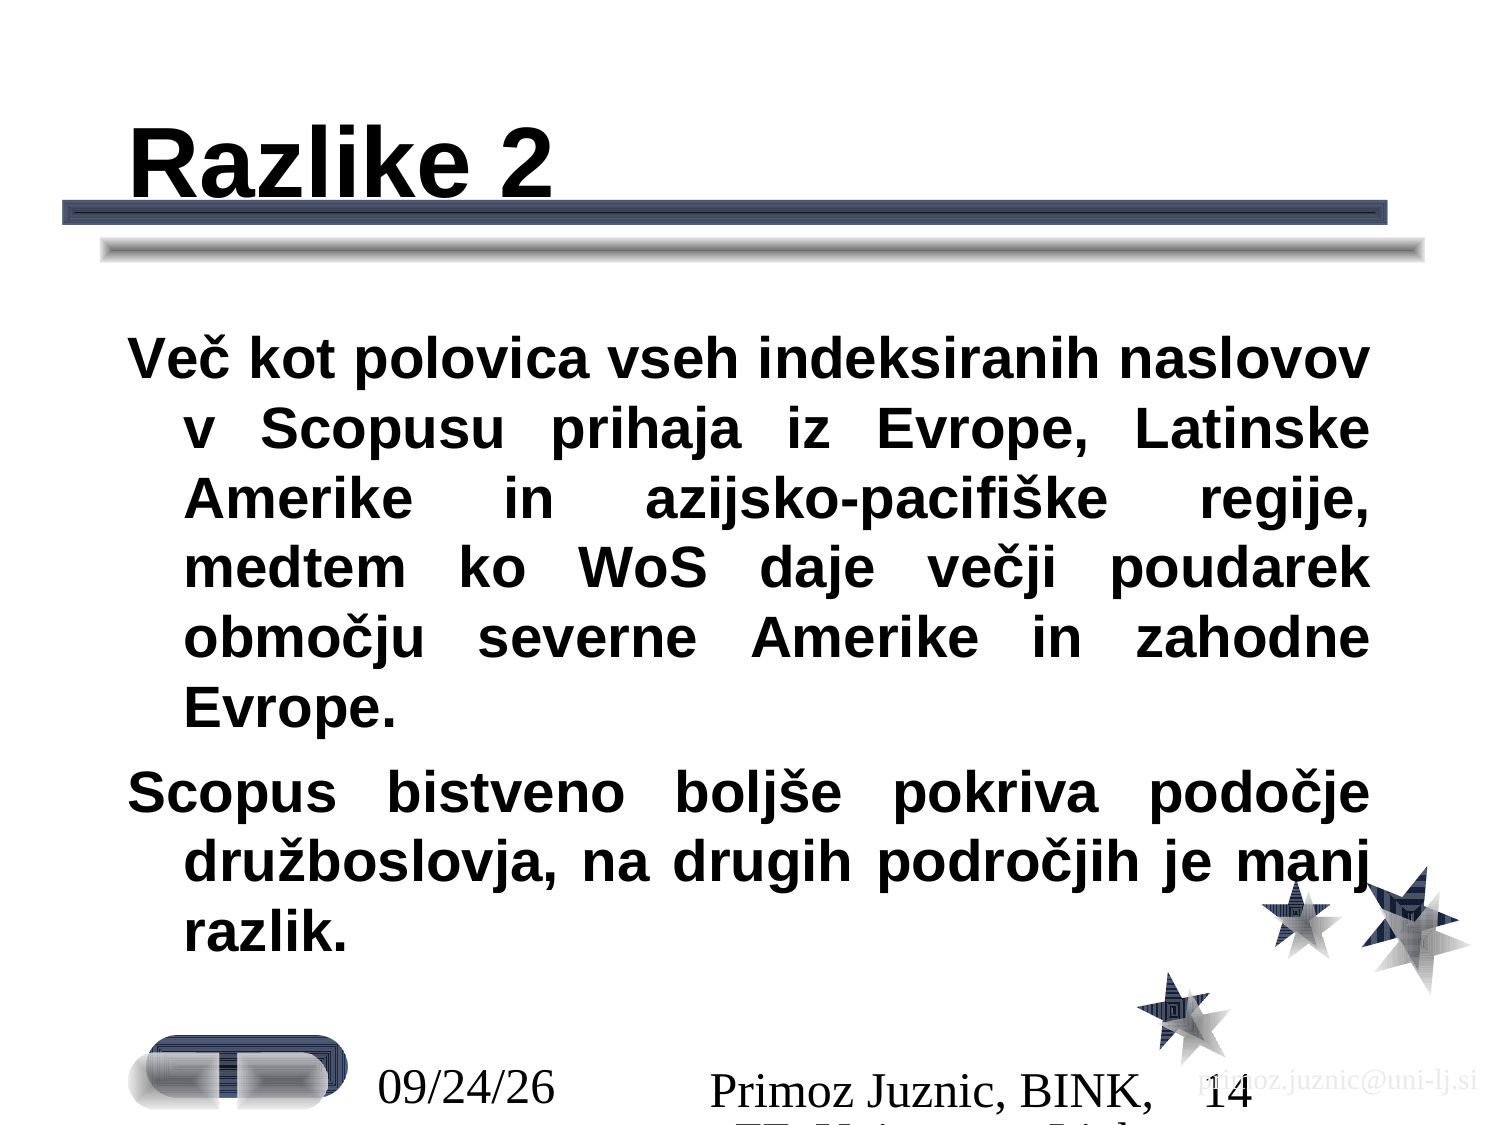

# Razlike 2
Več kot polovica vseh indeksiranih naslovov v Scopusu prihaja iz Evrope, Latinske Amerike in azijsko-pacifiške regije, medtem ko WoS daje večji poudarek območju severne Amerike in zahodne Evrope.
Scopus bistveno boljše pokriva podočje družboslovja, na drugih področjih je manj razlik.
Primoz Juznic, BINK, FF, Univerza v Ljubljani
14